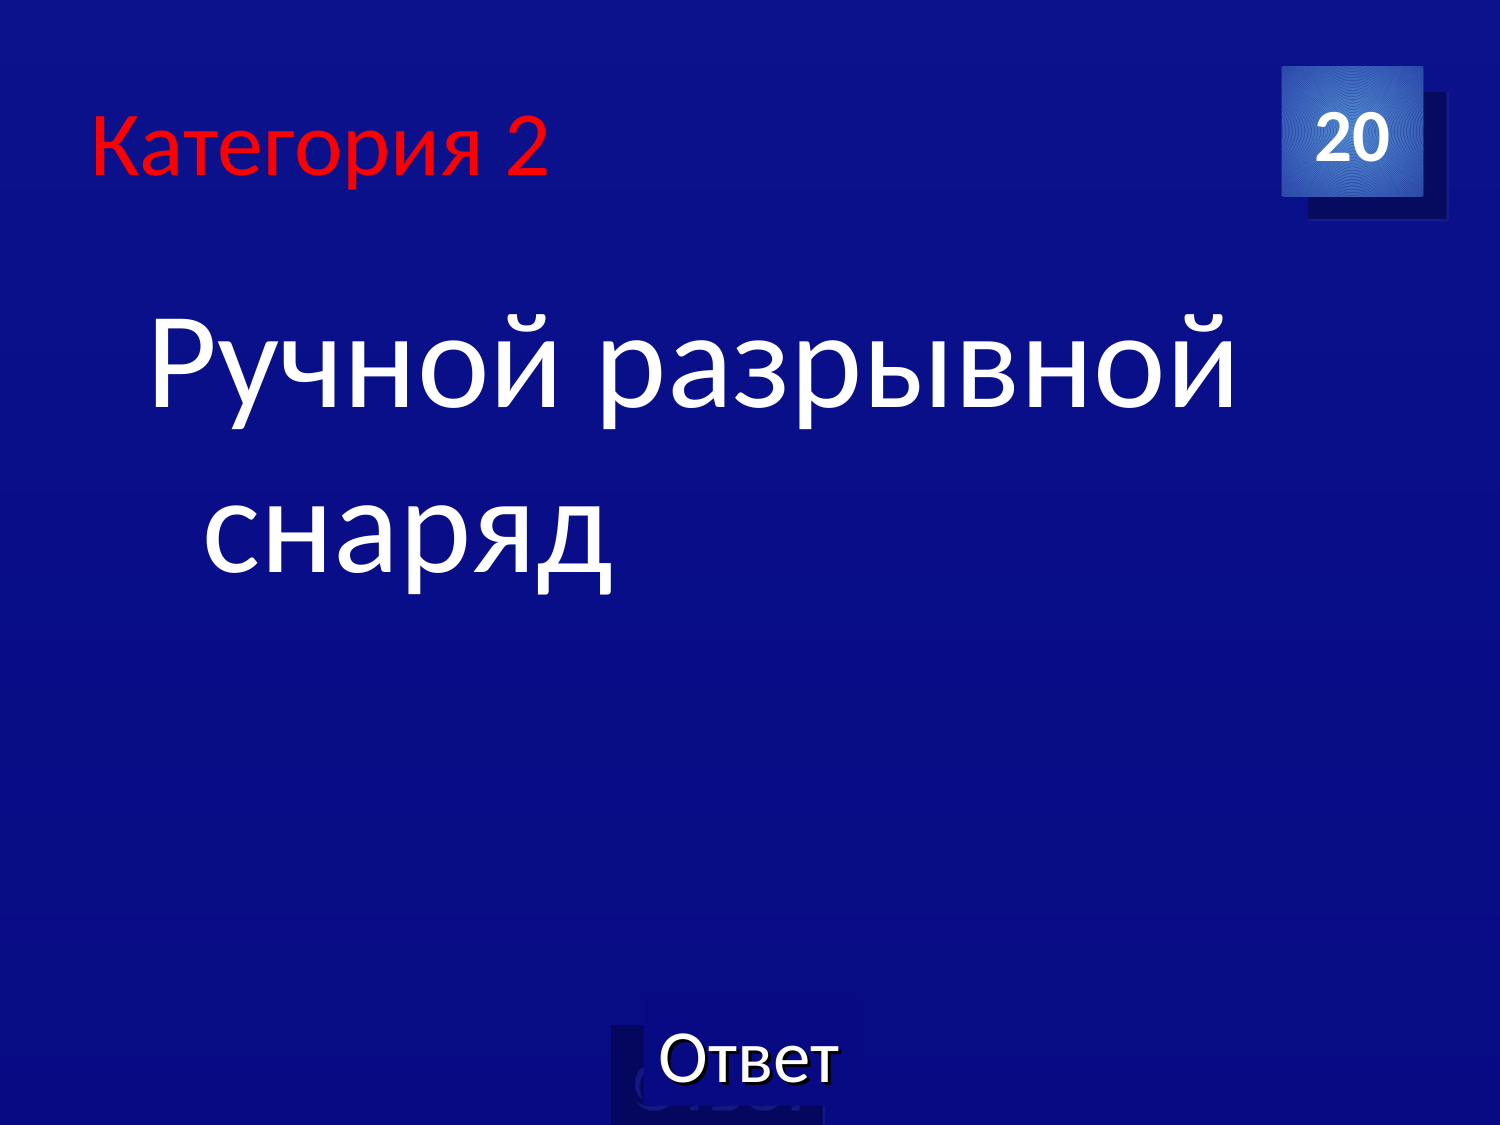

# Категория 2
20
Ручной разрывной снаряд